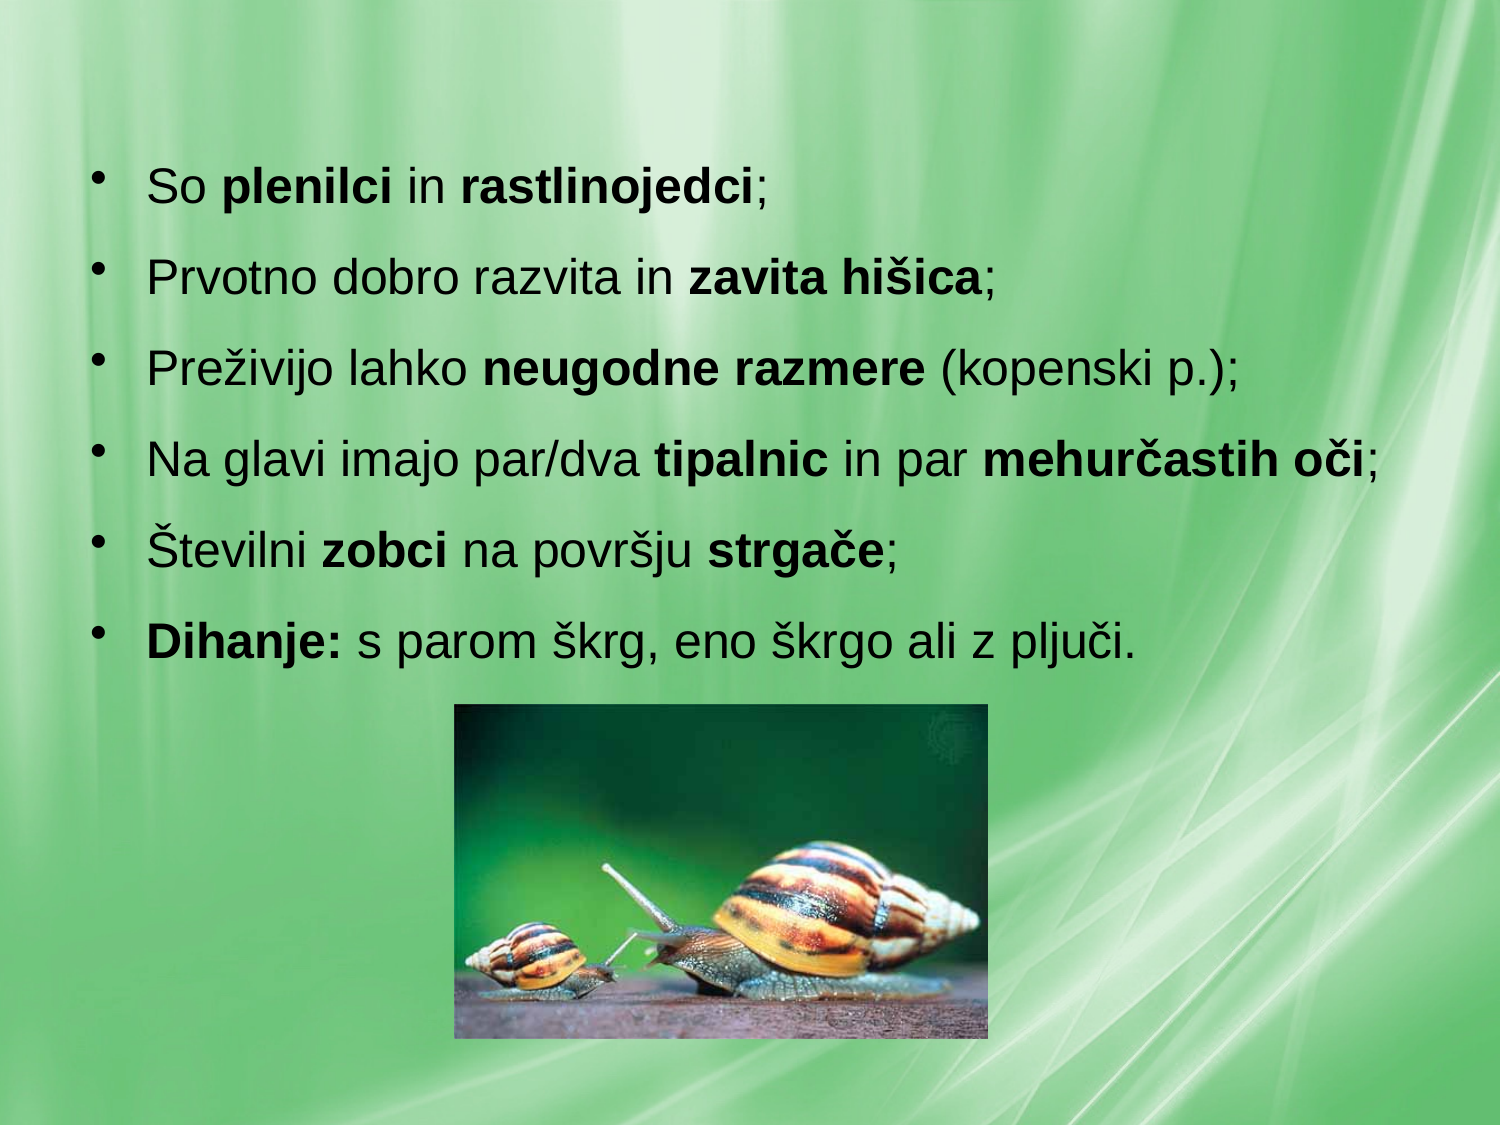

# So plenilci in rastlinojedci;
Prvotno dobro razvita in zavita hišica;
Preživijo lahko neugodne razmere (kopenski p.);
Na glavi imajo par/dva tipalnic in par mehurčastih oči;
Številni zobci na površju strgače;
Dihanje: s parom škrg, eno škrgo ali z pljuči.